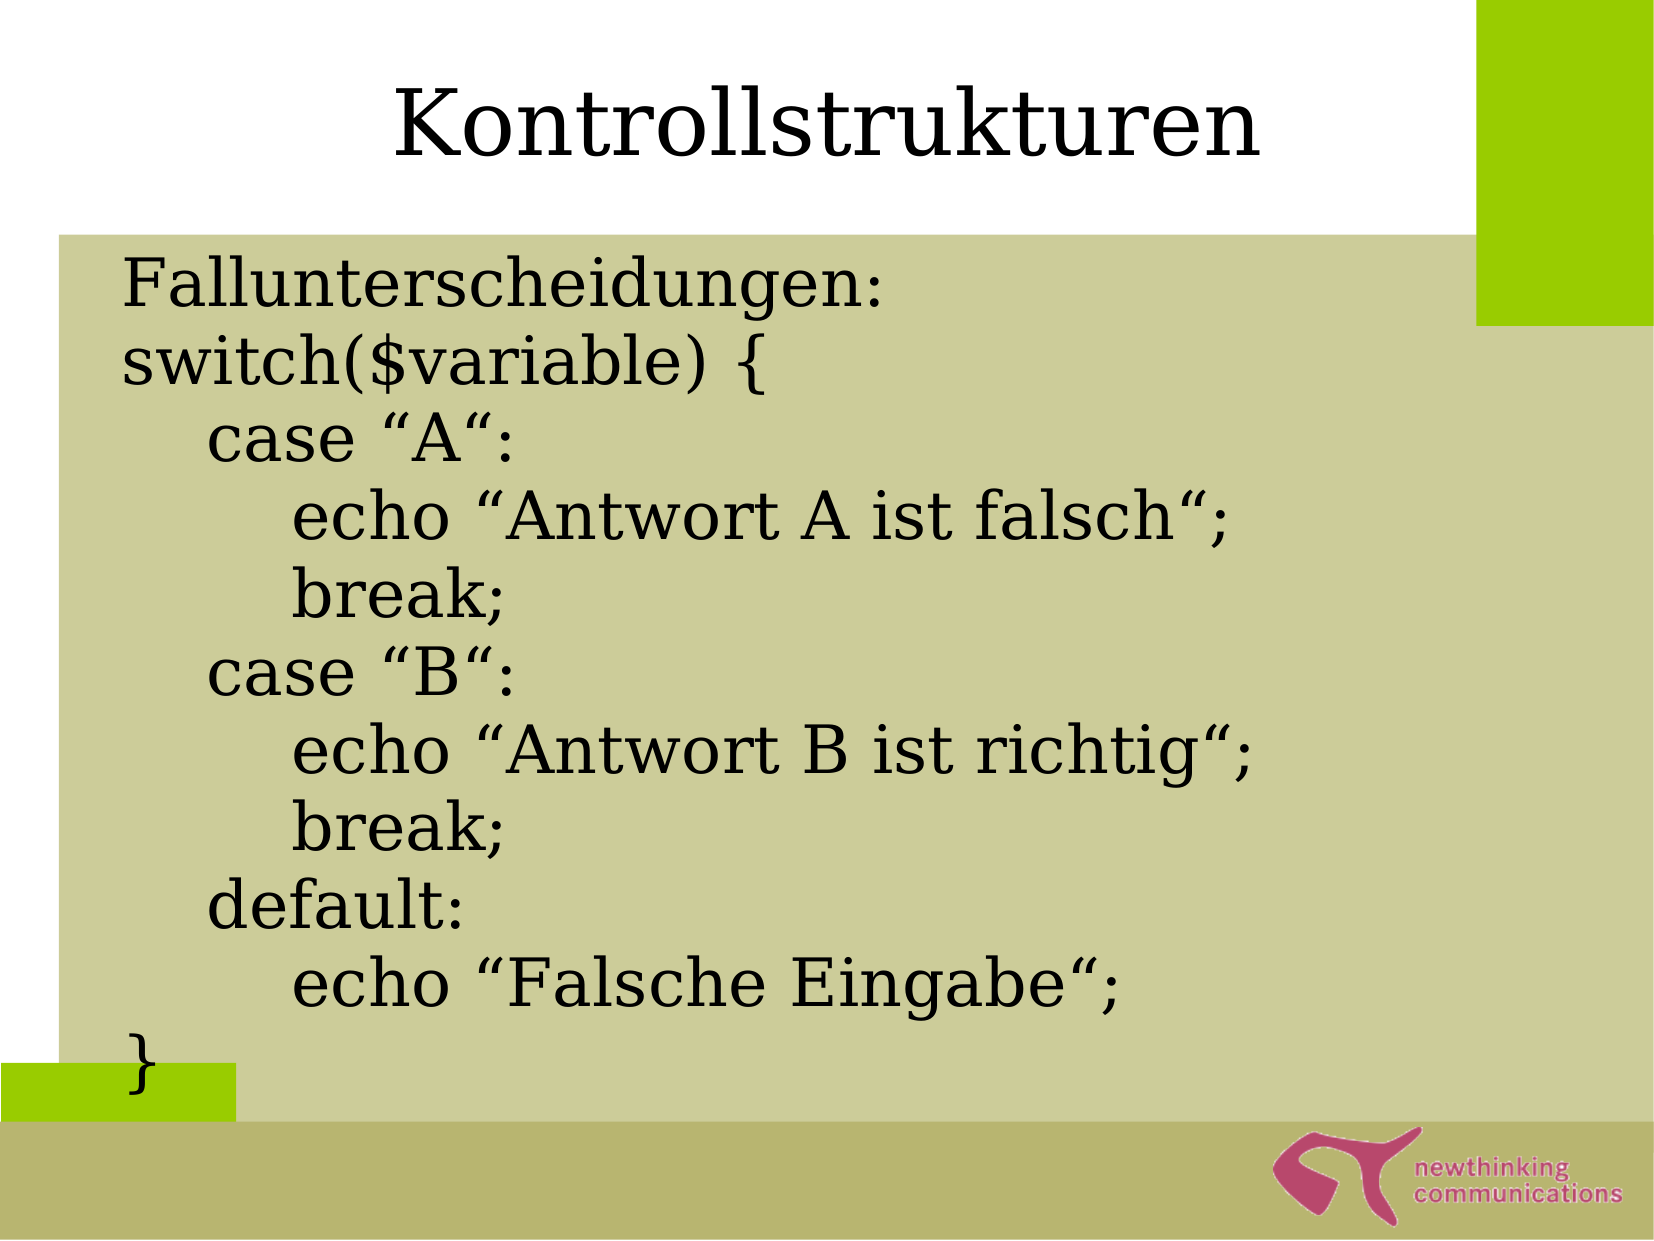

# Kontrollstrukturen
Fallunterscheidungen:
switch($variable) {
 case “A“:
 echo “Antwort A ist falsch“;
 break;
 case “B“:
 echo “Antwort B ist richtig“;
 break;
 default:
 echo “Falsche Eingabe“;
}